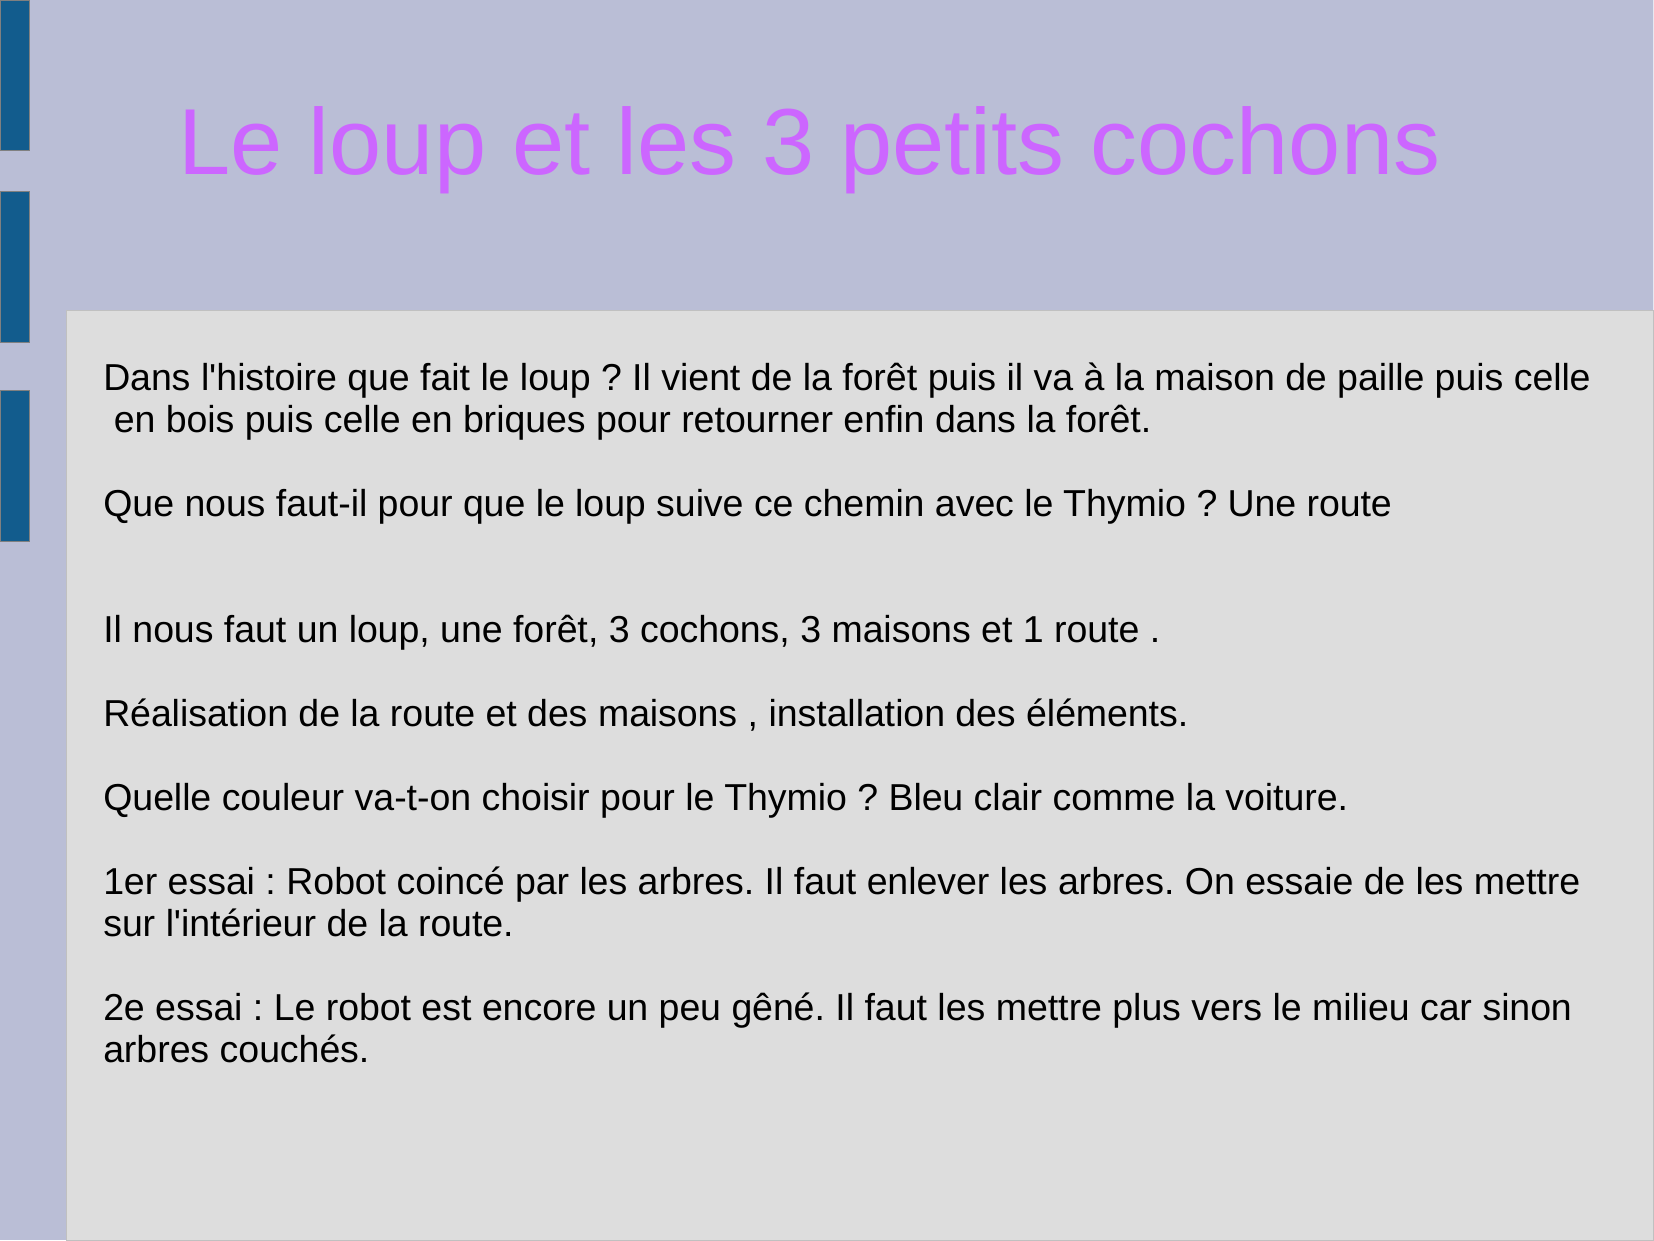

Le loup et les 3 petits cochons
Dans l'histoire que fait le loup ? Il vient de la forêt puis il va à la maison de paille puis celle
 en bois puis celle en briques pour retourner enfin dans la forêt.
Que nous faut-il pour que le loup suive ce chemin avec le Thymio ? Une route
Il nous faut un loup, une forêt, 3 cochons, 3 maisons et 1 route .
Réalisation de la route et des maisons , installation des éléments.
Quelle couleur va-t-on choisir pour le Thymio ? Bleu clair comme la voiture.
1er essai : Robot coincé par les arbres. Il faut enlever les arbres. On essaie de les mettre
sur l'intérieur de la route.
2e essai : Le robot est encore un peu gêné. Il faut les mettre plus vers le milieu car sinon
arbres couchés.